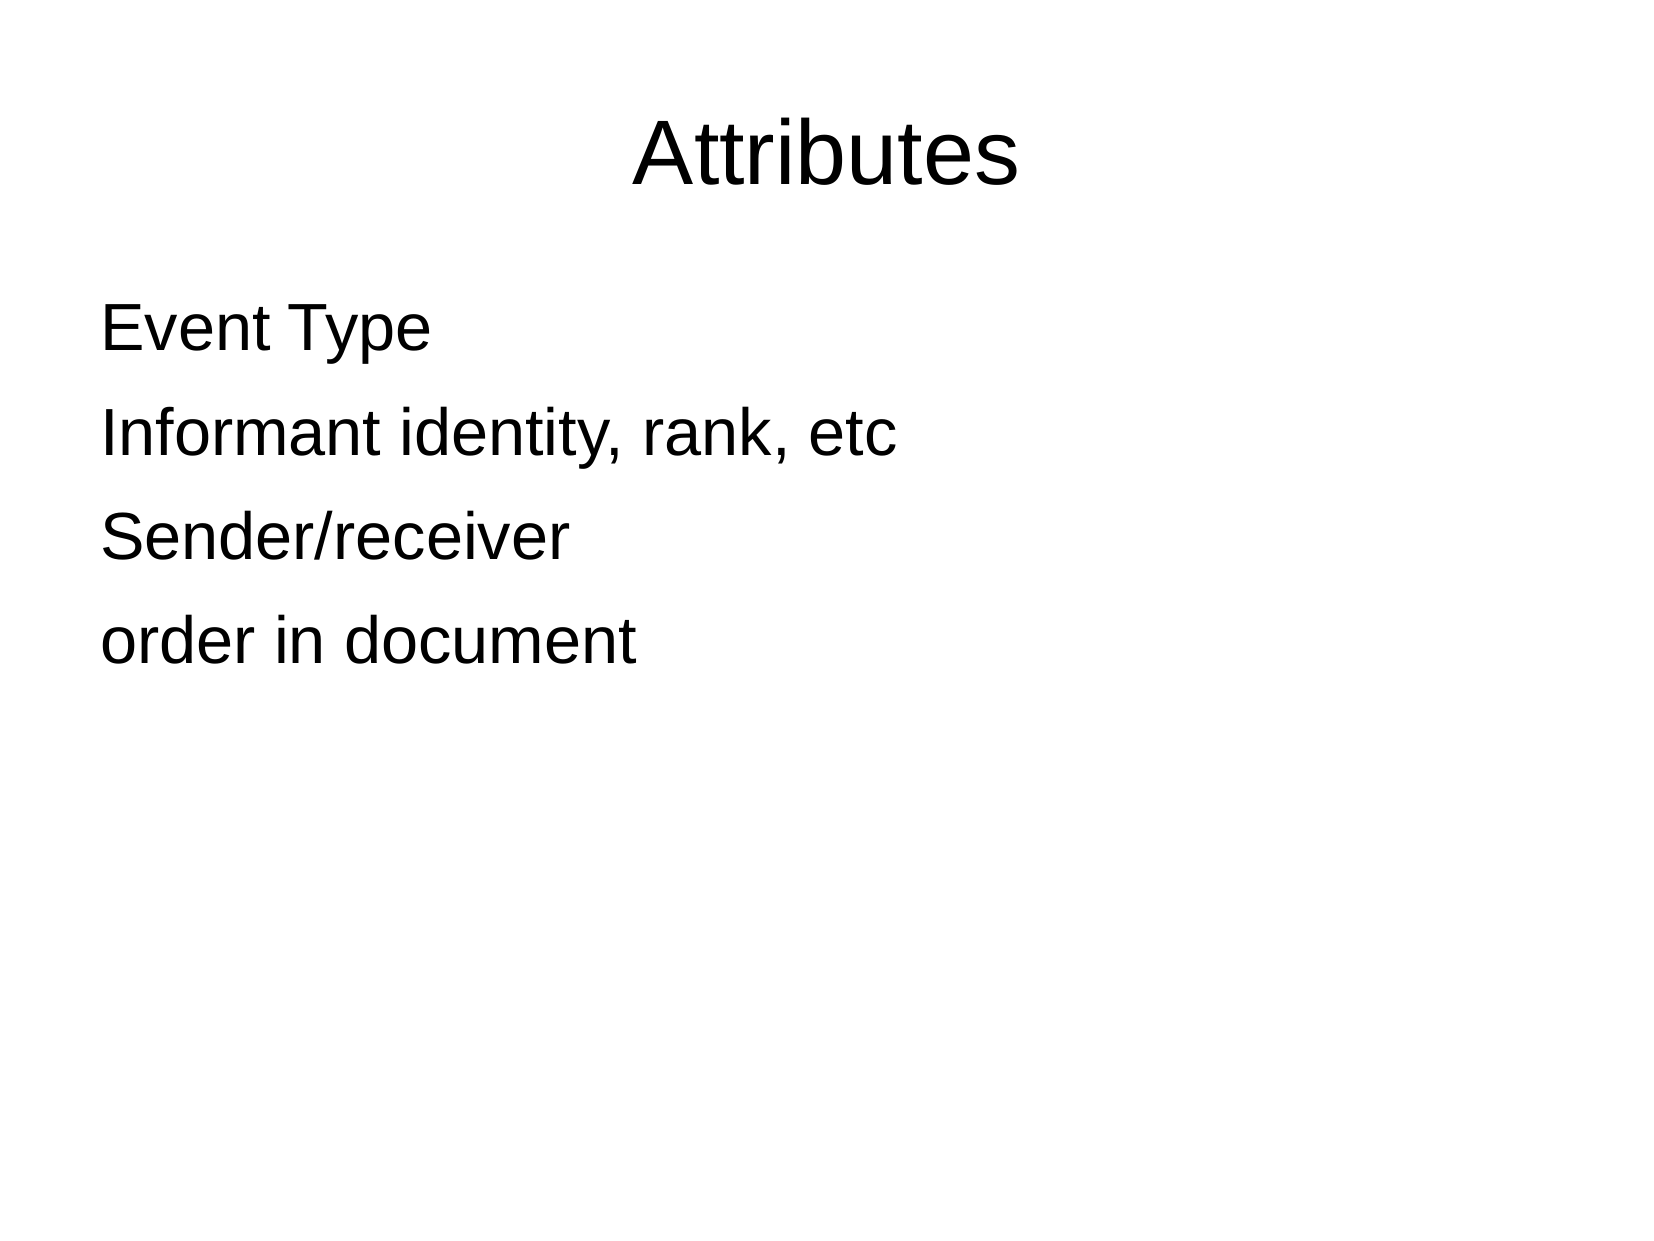

# Attributes
Event Type
Informant identity, rank, etc
Sender/receiver
order in document